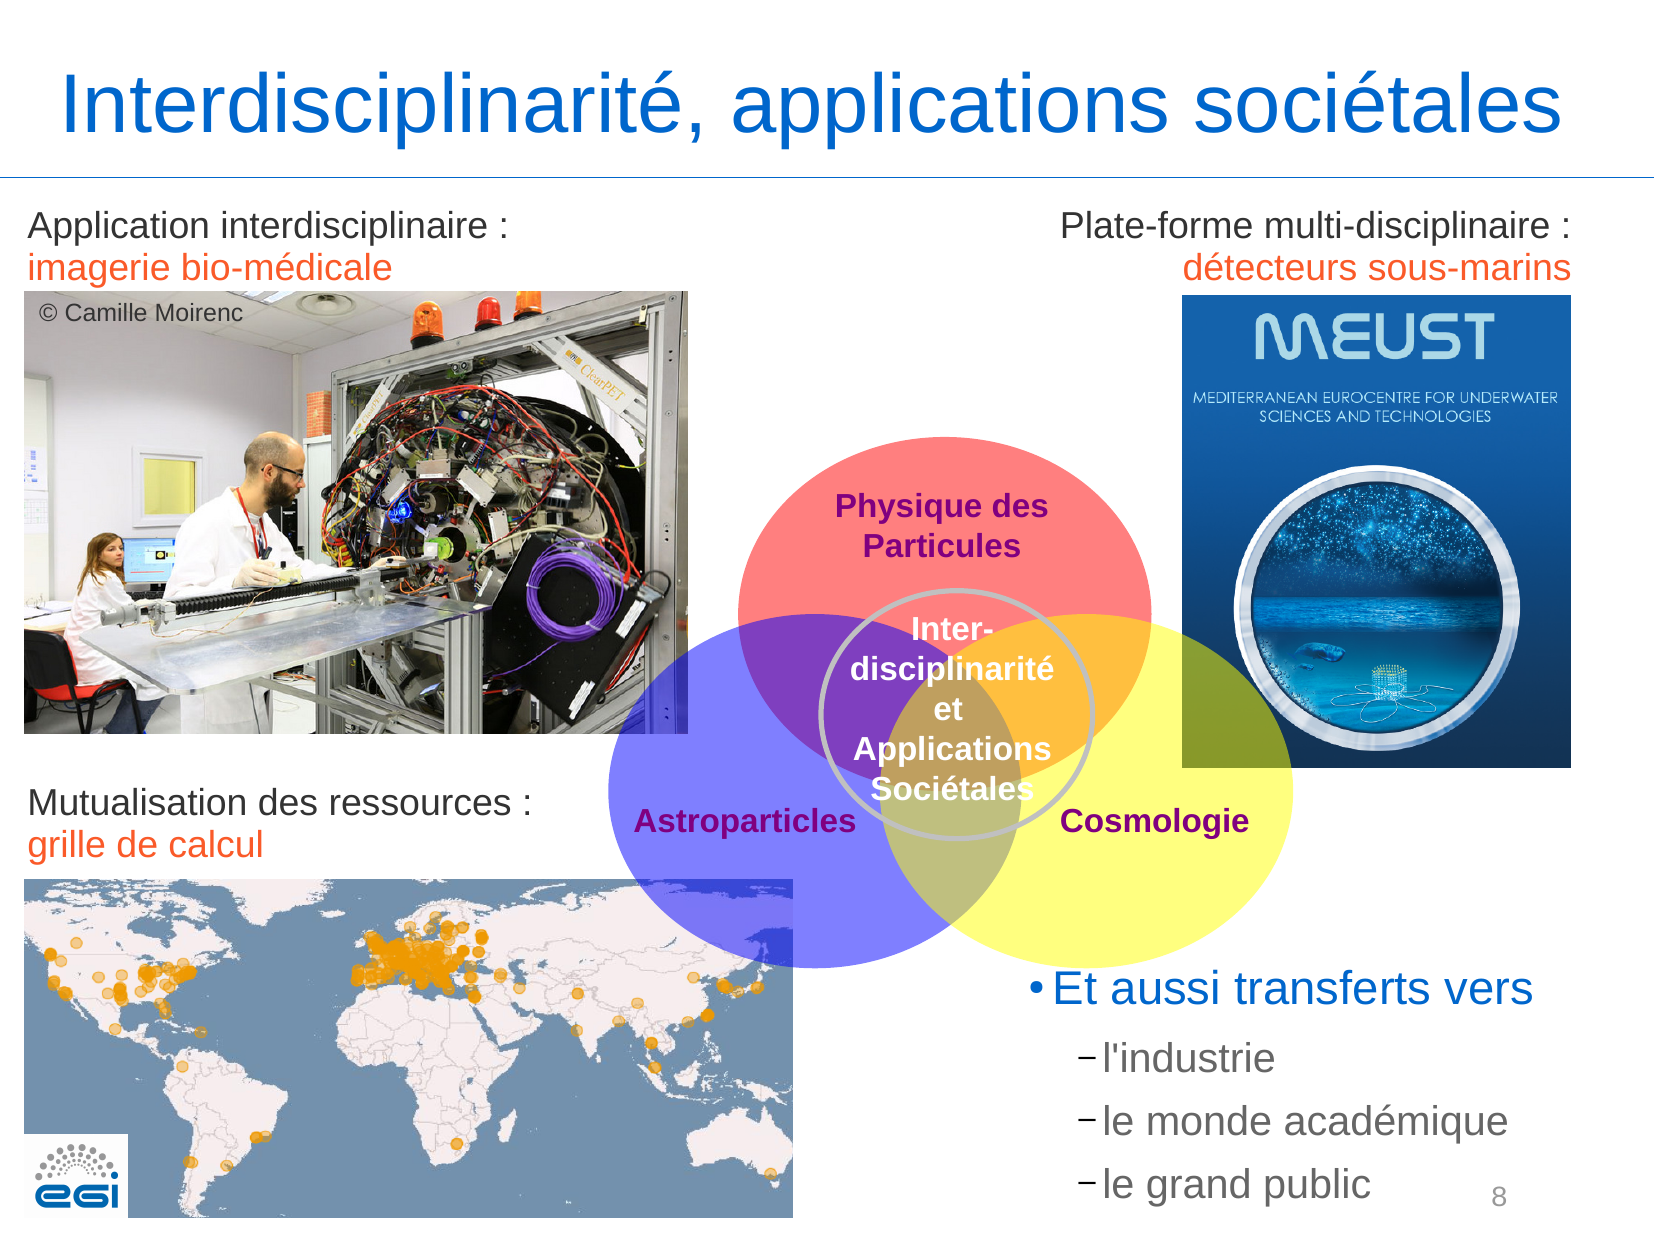

# Interdisciplinarité, applications sociétales
Application interdisciplinaire :
imagerie bio-médicale
Plate-forme multi-disciplinaire :
détecteurs sous-marins
© Camille Moirenc
Physique des
Particules
Inter-
disciplinarité
et
Applications
Sociétales
Astroparticles
Cosmologie
Mutualisation des ressources :
grille de calcul
 Et aussi transferts vers
 l'industrie
 le monde académique
 le grand public
8